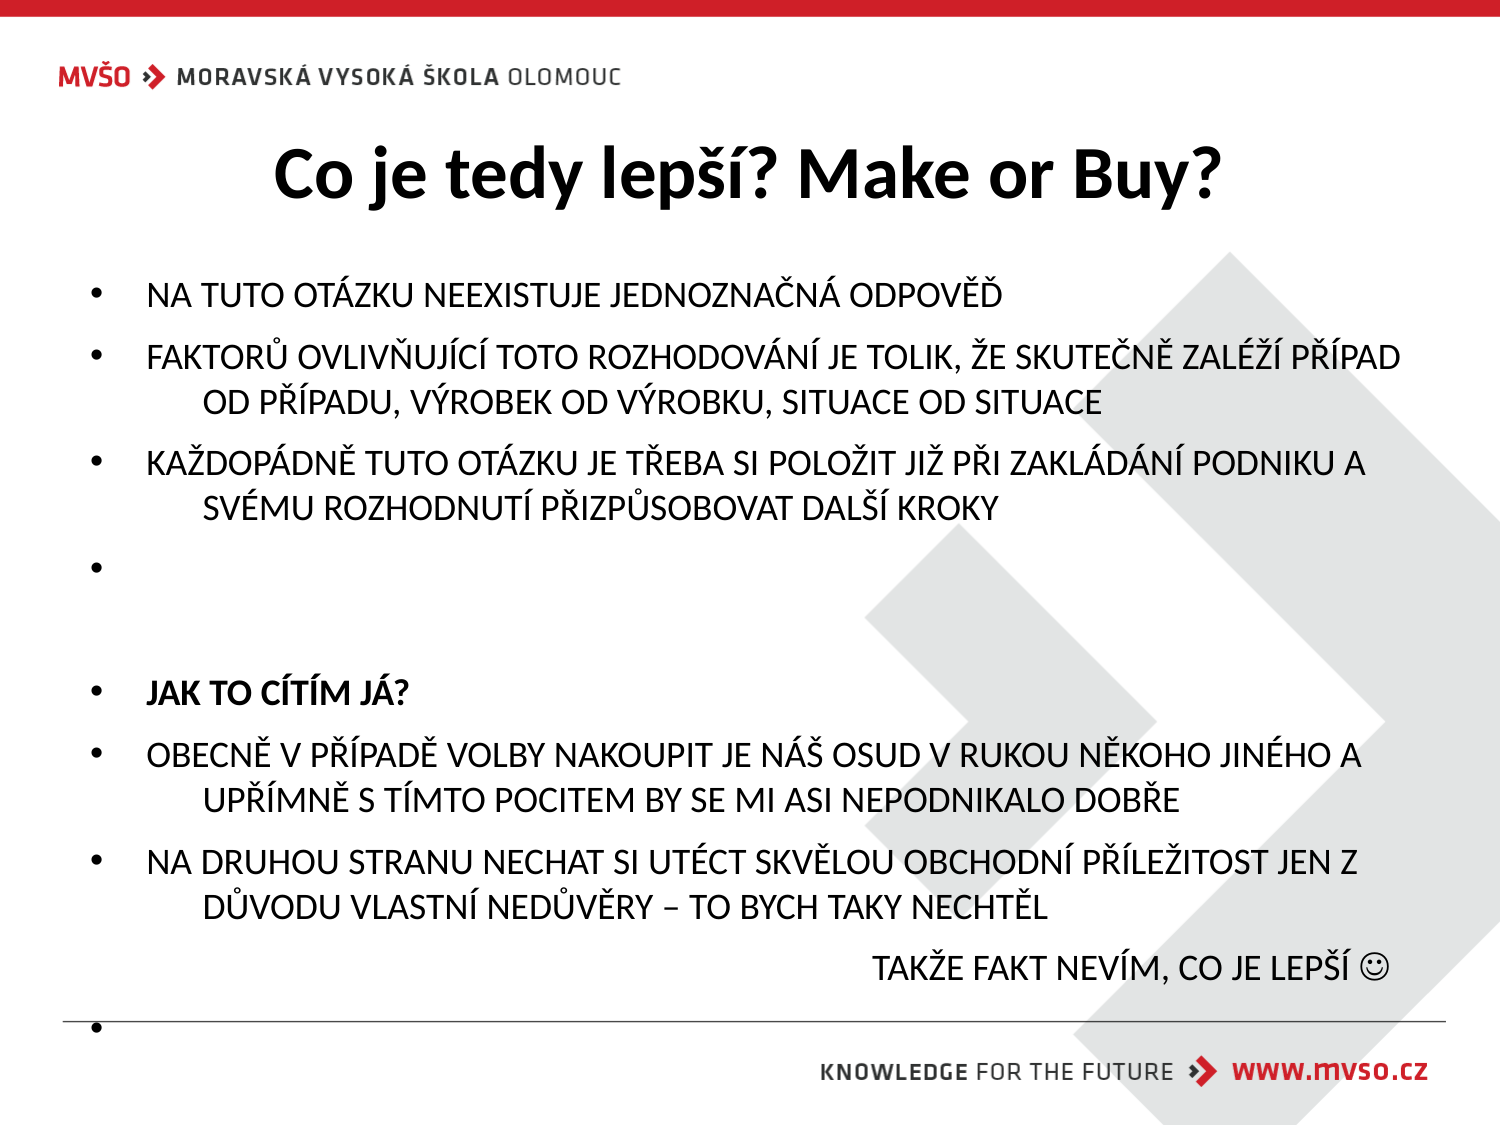

# Co je tedy lepší? Make or Buy?
NA TUTO OTÁZKU NEEXISTUJE JEDNOZNAČNÁ ODPOVĚĎ
FAKTORŮ OVLIVŇUJÍCÍ TOTO ROZHODOVÁNÍ JE TOLIK, ŽE SKUTEČNĚ ZALÉŽÍ PŘÍPAD OD PŘÍPADU, VÝROBEK OD VÝROBKU, SITUACE OD SITUACE
KAŽDOPÁDNĚ TUTO OTÁZKU JE TŘEBA SI POLOŽIT JIŽ PŘI ZAKLÁDÁNÍ PODNIKU A SVÉMU ROZHODNUTÍ PŘIZPŮSOBOVAT DALŠÍ KROKY
JAK TO CÍTÍM JÁ?
OBECNĚ V PŘÍPADĚ VOLBY NAKOUPIT JE NÁŠ OSUD V RUKOU NĚKOHO JINÉHO A UPŘÍMNĚ S TÍMTO POCITEM BY SE MI ASI NEPODNIKALO DOBŘE
NA DRUHOU STRANU NECHAT SI UTÉCT SKVĚLOU OBCHODNÍ PŘÍLEŽITOST JEN Z DŮVODU VLASTNÍ NEDŮVĚRY – TO BYCH TAKY NECHTĚL
 TAKŽE FAKT NEVÍM, CO JE LEPŠÍ 